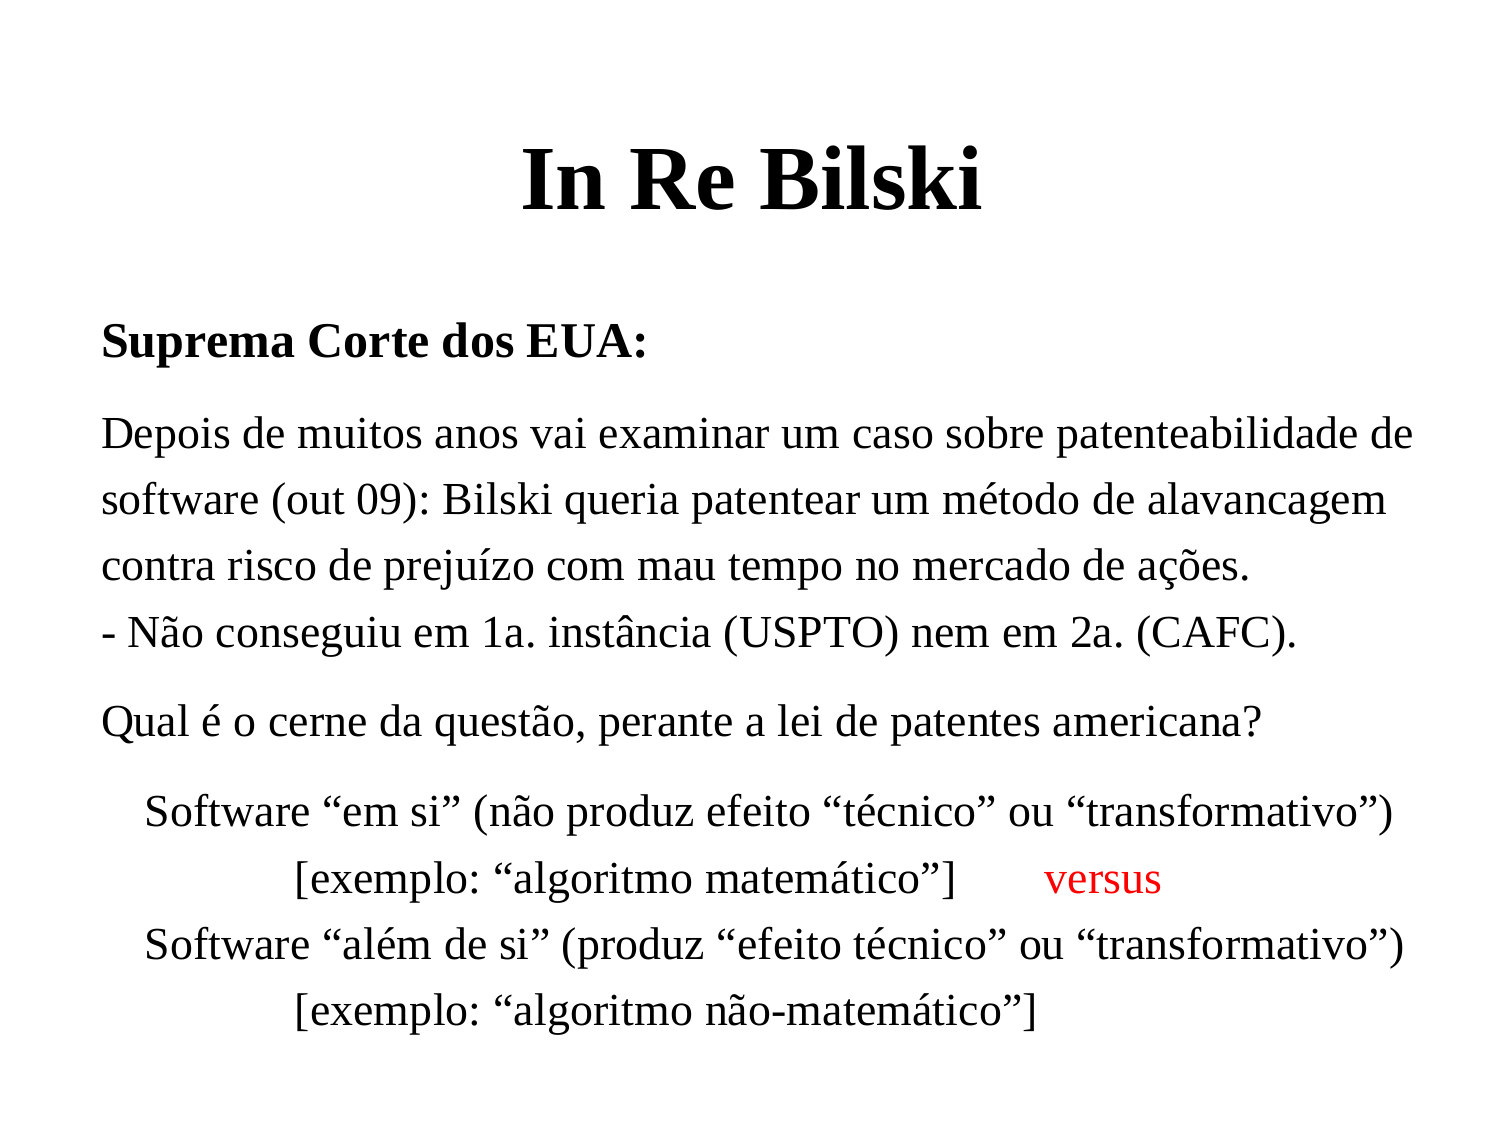

# In Re Bilski
Suprema Corte dos EUA:
Depois de muitos anos vai examinar um caso sobre patenteabilidade de software (out 09): Bilski queria patentear um método de alavancagem contra risco de prejuízo com mau tempo no mercado de ações.
- Não conseguiu em 1a. instância (USPTO) nem em 2a. (CAFC).
Qual é o cerne da questão, perante a lei de patentes americana?
	Software “em si” (não produz efeito “técnico” ou “transformativo”)		[exemplo: “algoritmo matemático”] 	versus
Software “além de si” (produz “efeito técnico” ou “transformativo”)
		[exemplo: “algoritmo não-matemático”]